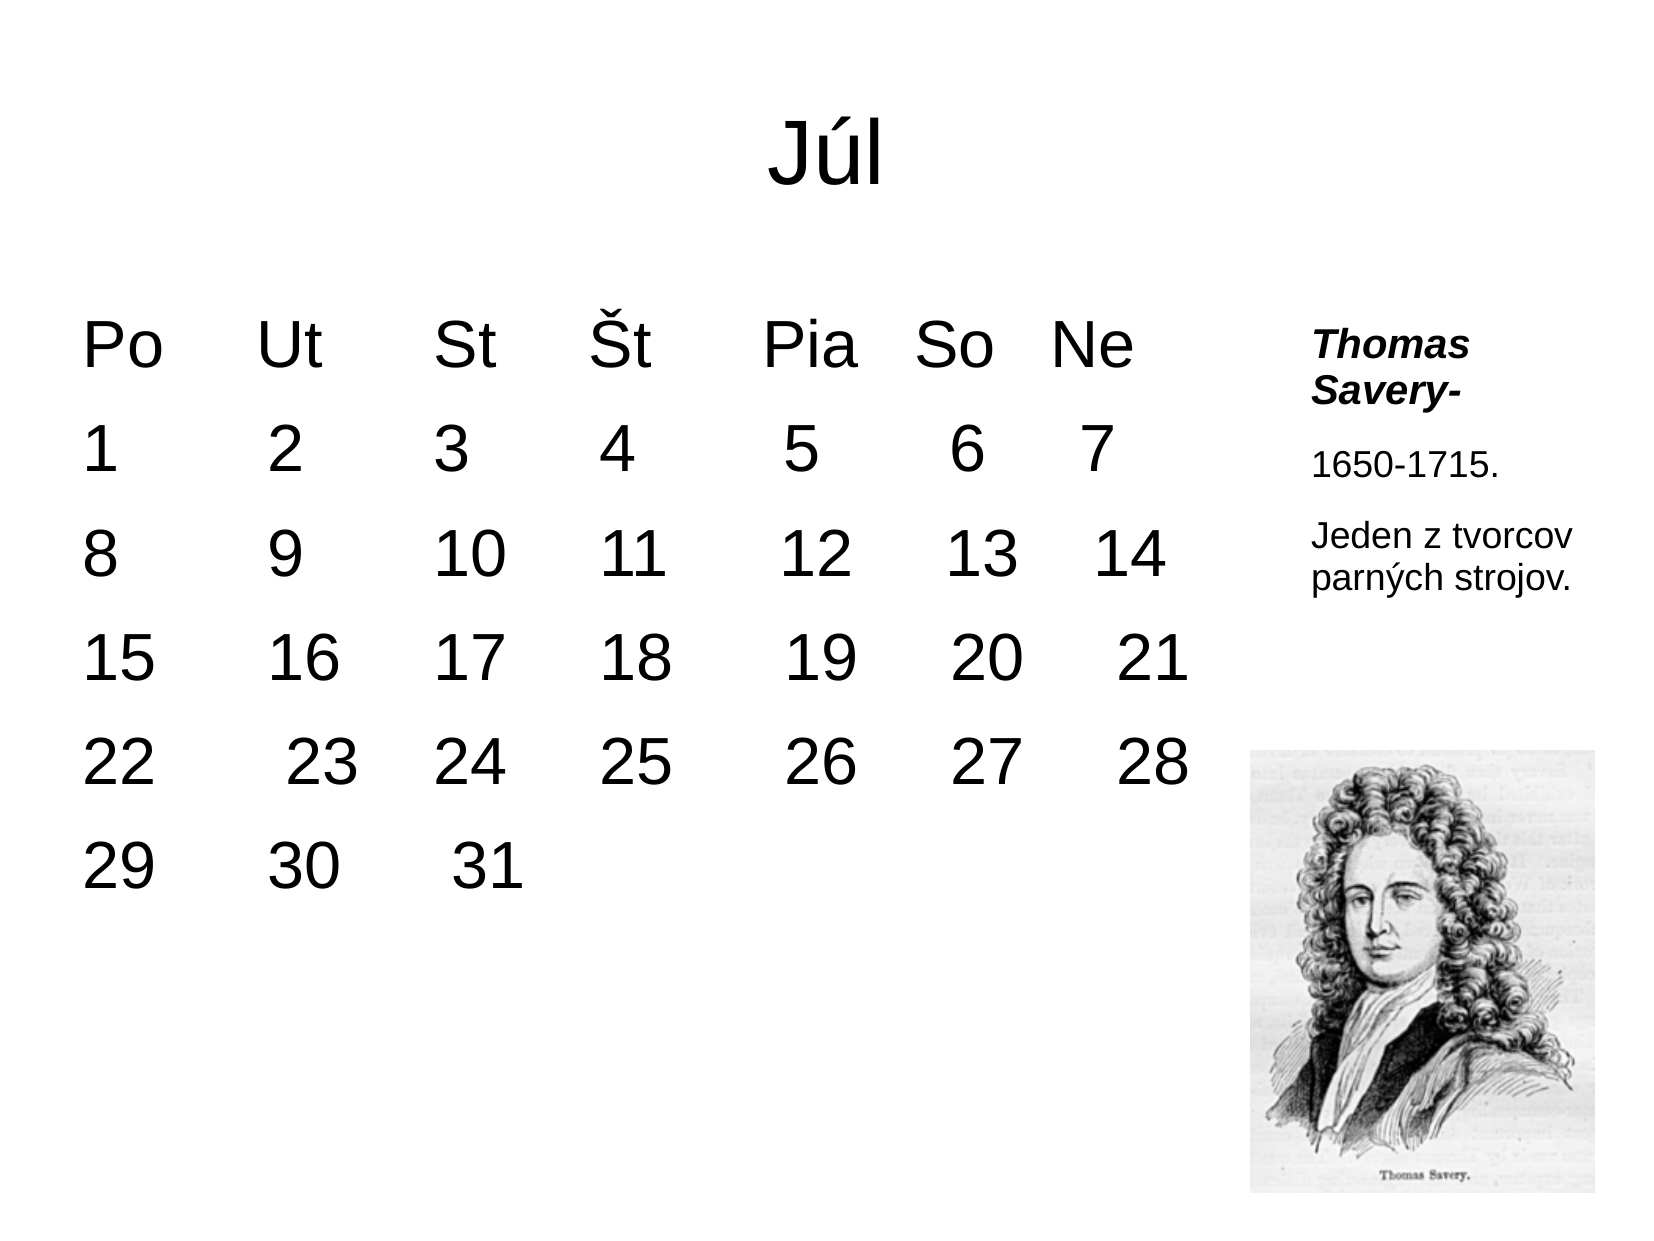

# Júl
Po Ut St Št Pia So Ne
1 2 3 4 5 6 7
8 9 10 11 12 13 14
15 16 17 18 19 20 21
22 23 24 25 26 27 28
29 30 31
Thomas Savery-
1650-1715.
Jeden z tvorcov parných strojov.